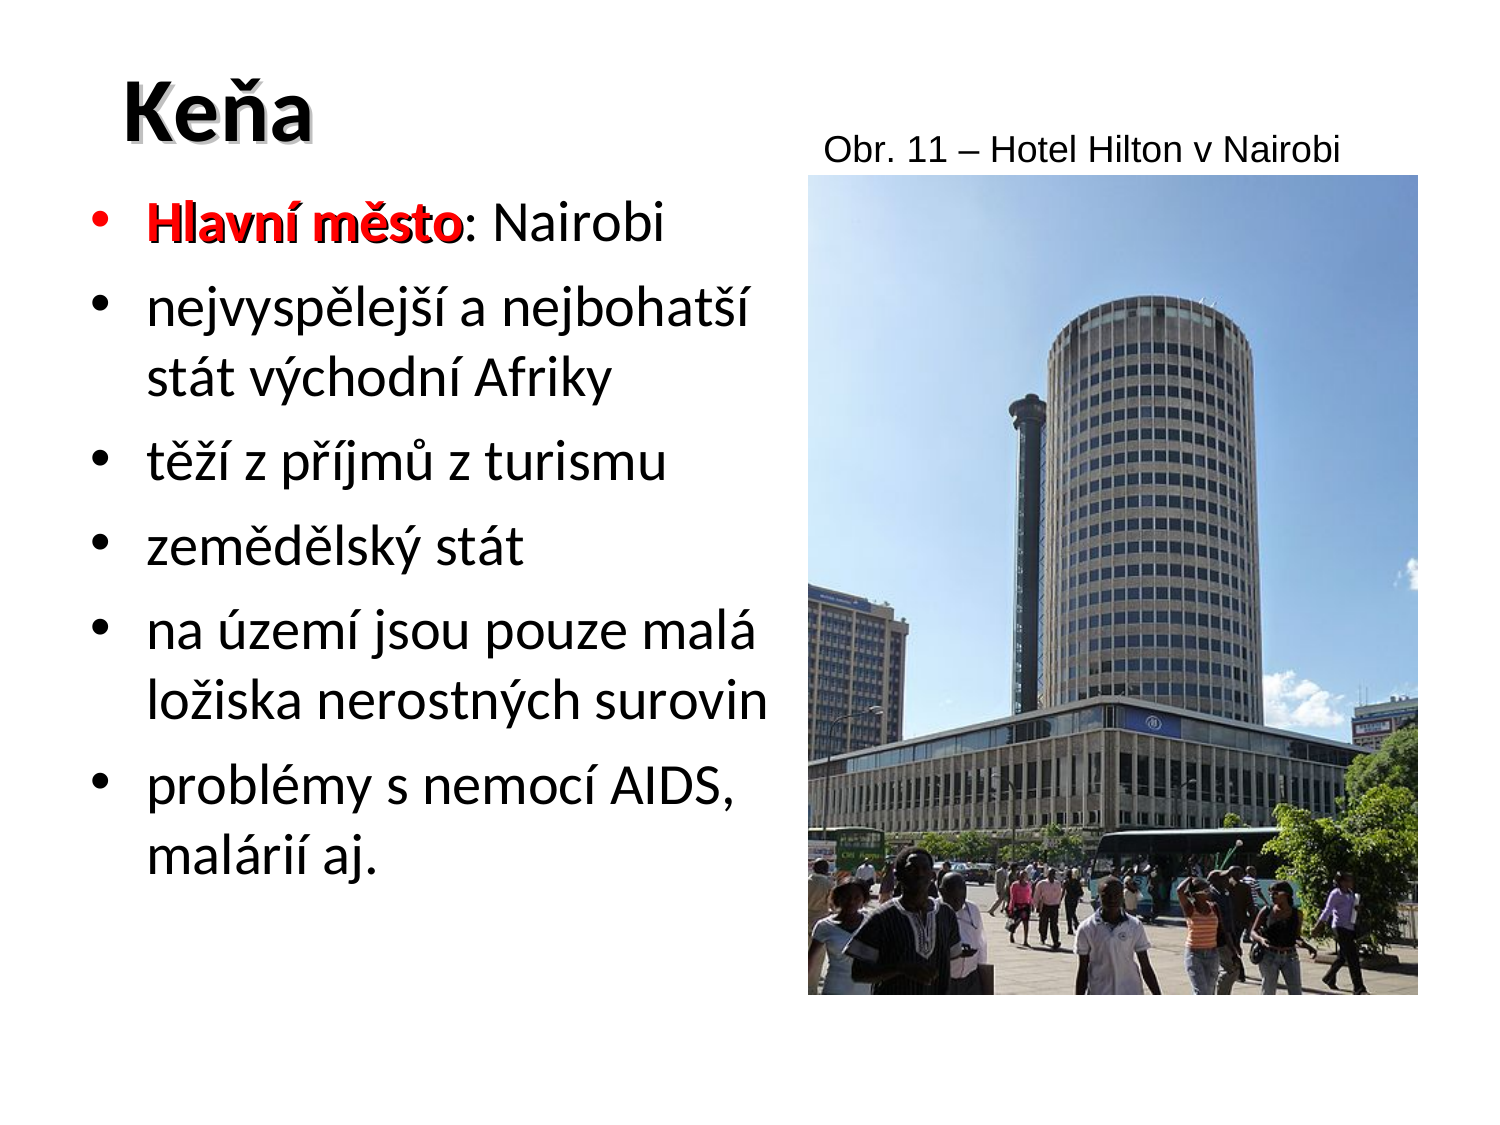

# Keňa
Obr. 11 – Hotel Hilton v Nairobi
Hlavní město: Nairobi
nejvyspělejší a nejbohatší stát východní Afriky
těží z příjmů z turismu
zemědělský stát
na území jsou pouze malá ložiska nerostných surovin
problémy s nemocí AIDS, malárií aj.